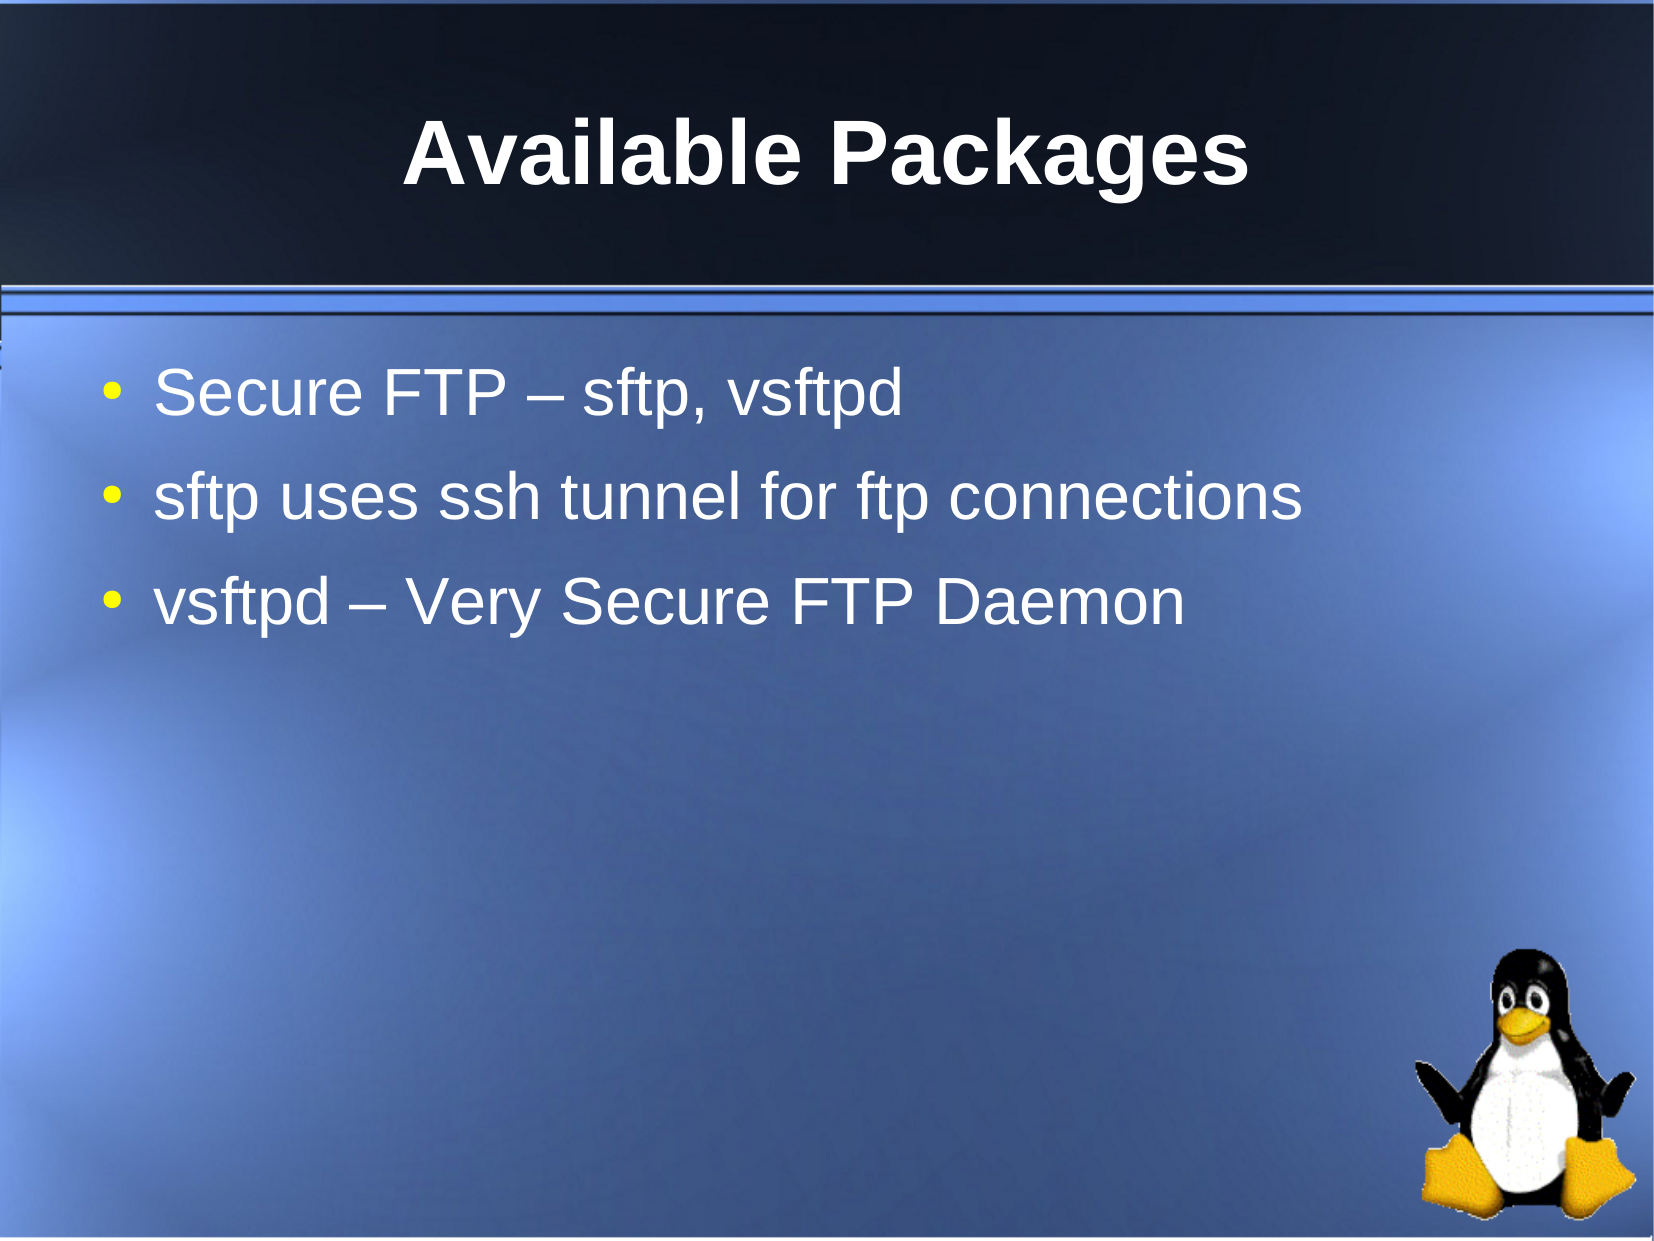

# Available Packages
Secure FTP – sftp, vsftpd
sftp uses ssh tunnel for ftp connections
vsftpd – Very Secure FTP Daemon